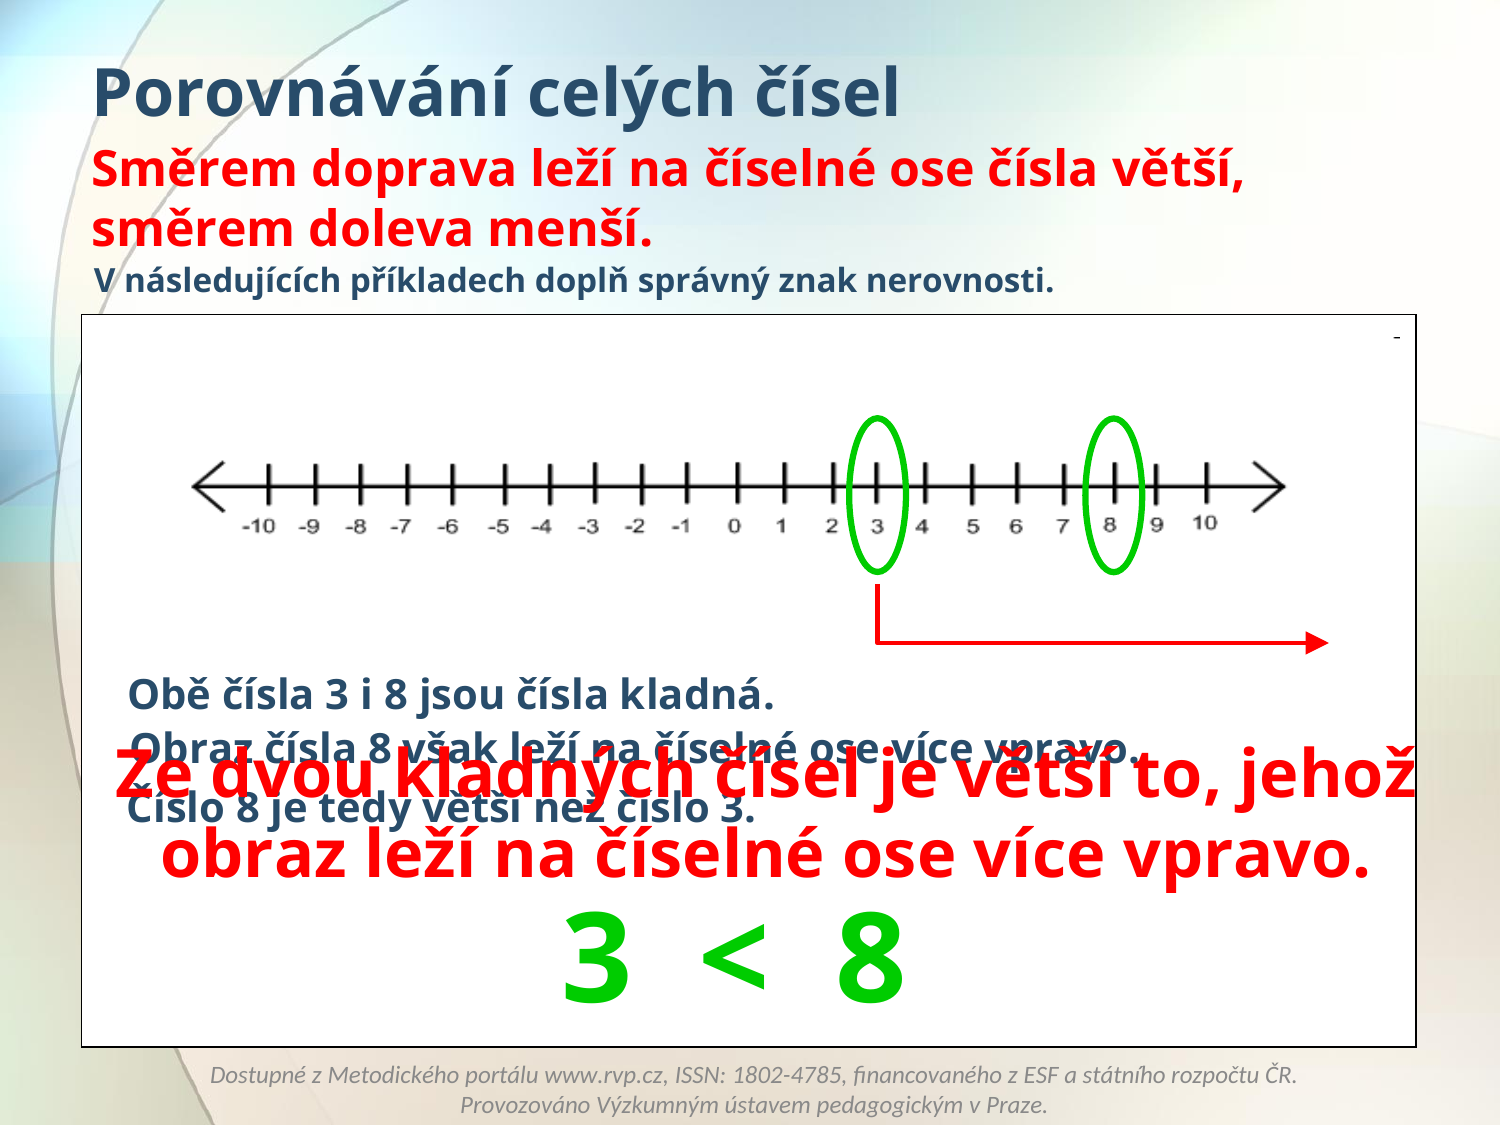

Porovnávání celých čísel
Směrem doprava leží na číselné ose čísla větší, směrem doleva menší.
V následujících příkladech doplň správný znak nerovnosti.
Obě čísla 3 i 8 jsou čísla kladná.
Obraz čísla 8 však leží na číselné ose více vpravo.
Číslo 8 je tedy větší než číslo 3.
Ze dvou kladných čísel je větší to, jehož obraz leží na číselné ose více vpravo.
 3
<
8